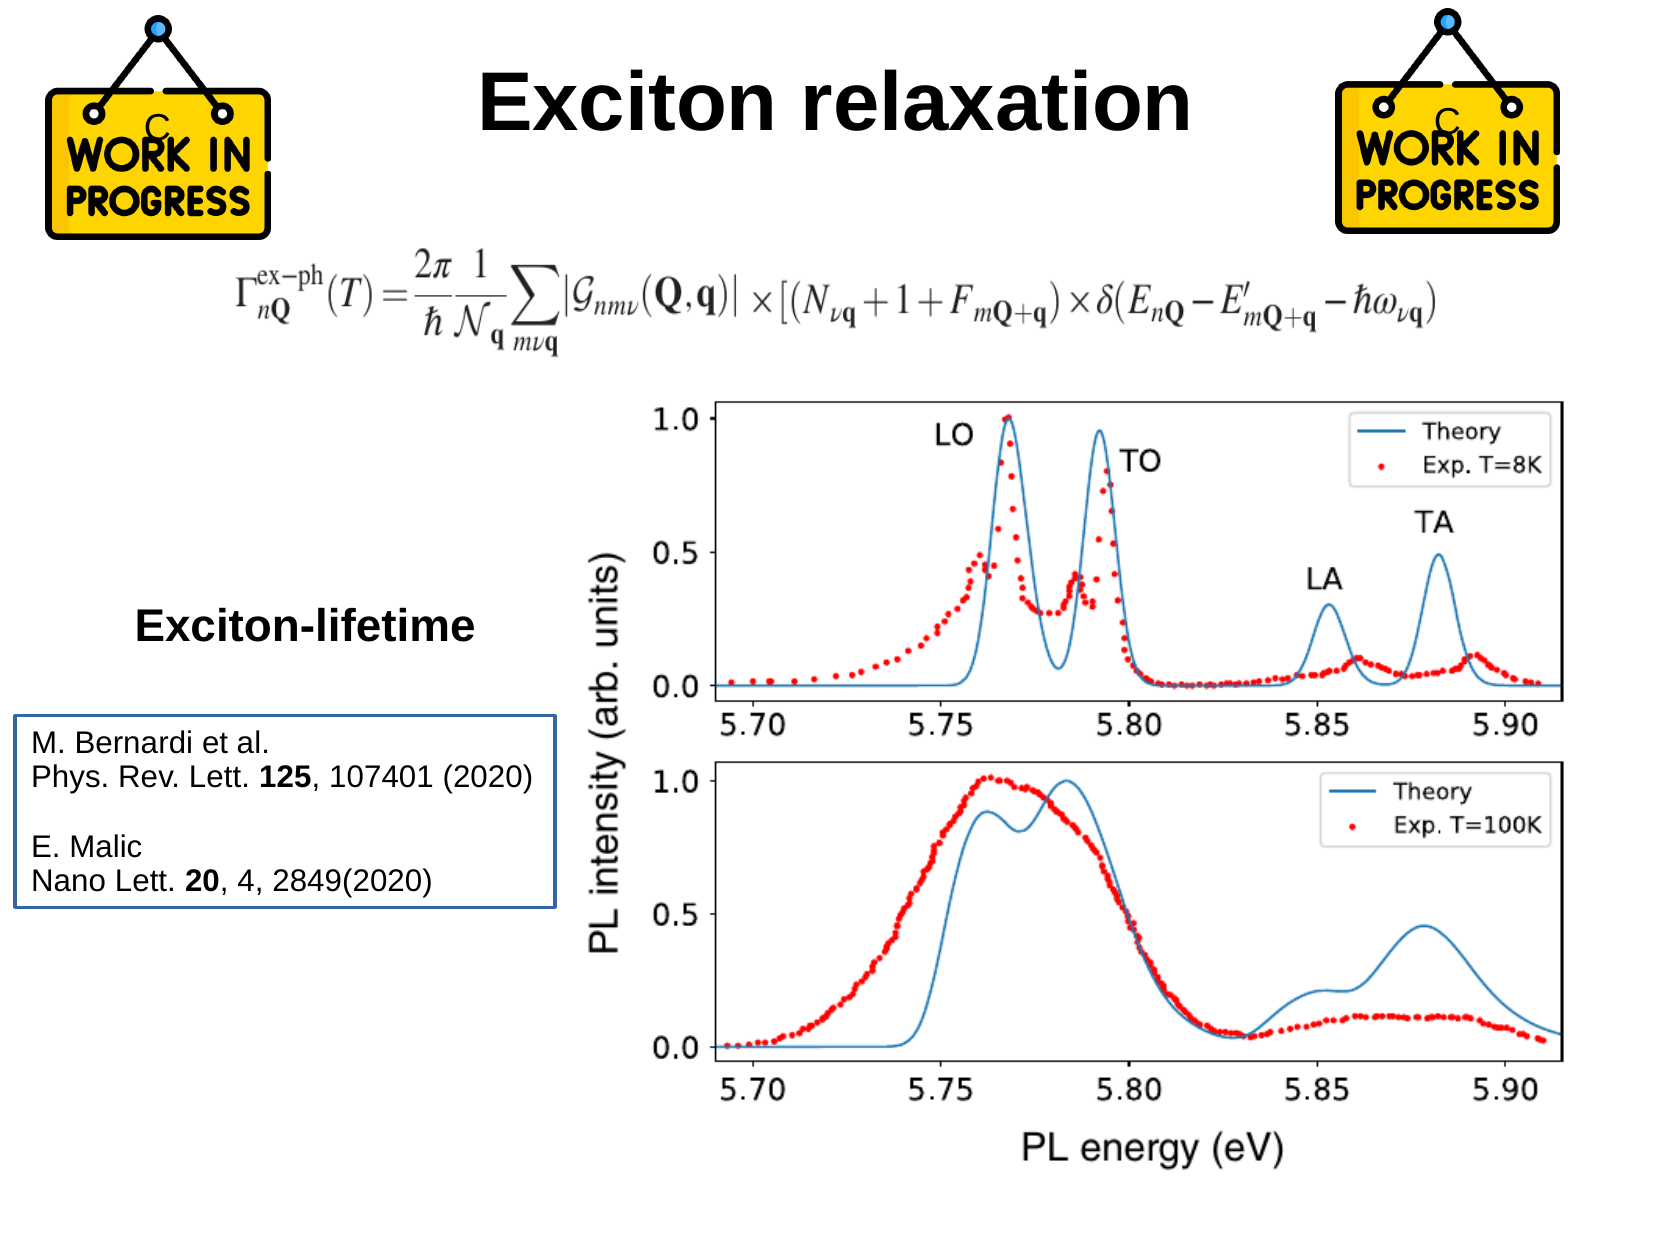

# Exciton relaxation
C
C
Exciton-lifetime
M. Bernardi et al.
Phys. Rev. Lett. 125, 107401 (2020)
E. Malic
Nano Lett. 20, 4, 2849(2020)